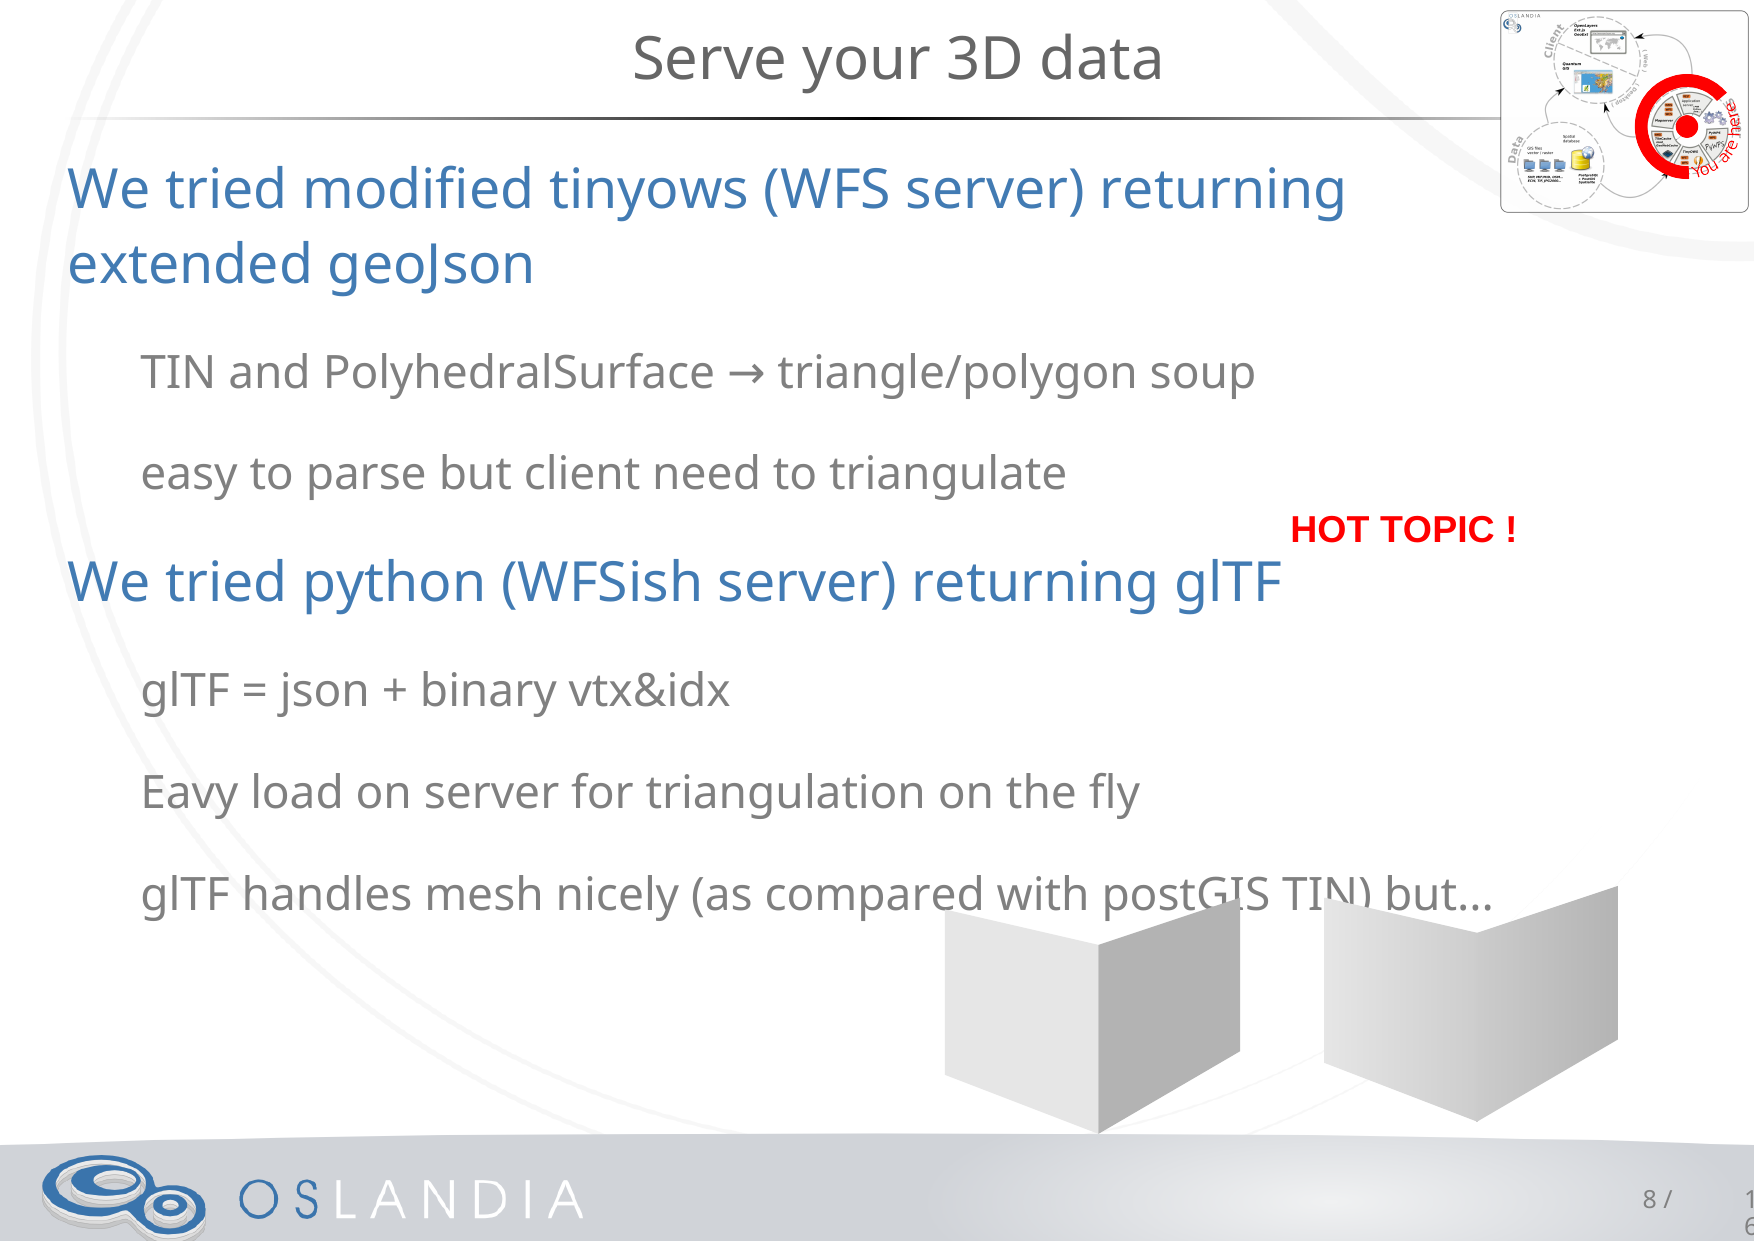

# Serve your 3D data
We tried modified tinyows (WFS server) returning extended geoJson
TIN and PolyhedralSurface → triangle/polygon soup
easy to parse but client need to triangulate
We tried python (WFSish server) returning glTF
glTF = json + binary vtx&idx
Eavy load on server for triangulation on the fly
glTF handles mesh nicely (as compared with postGIS TIN) but...
HOT TOPIC !